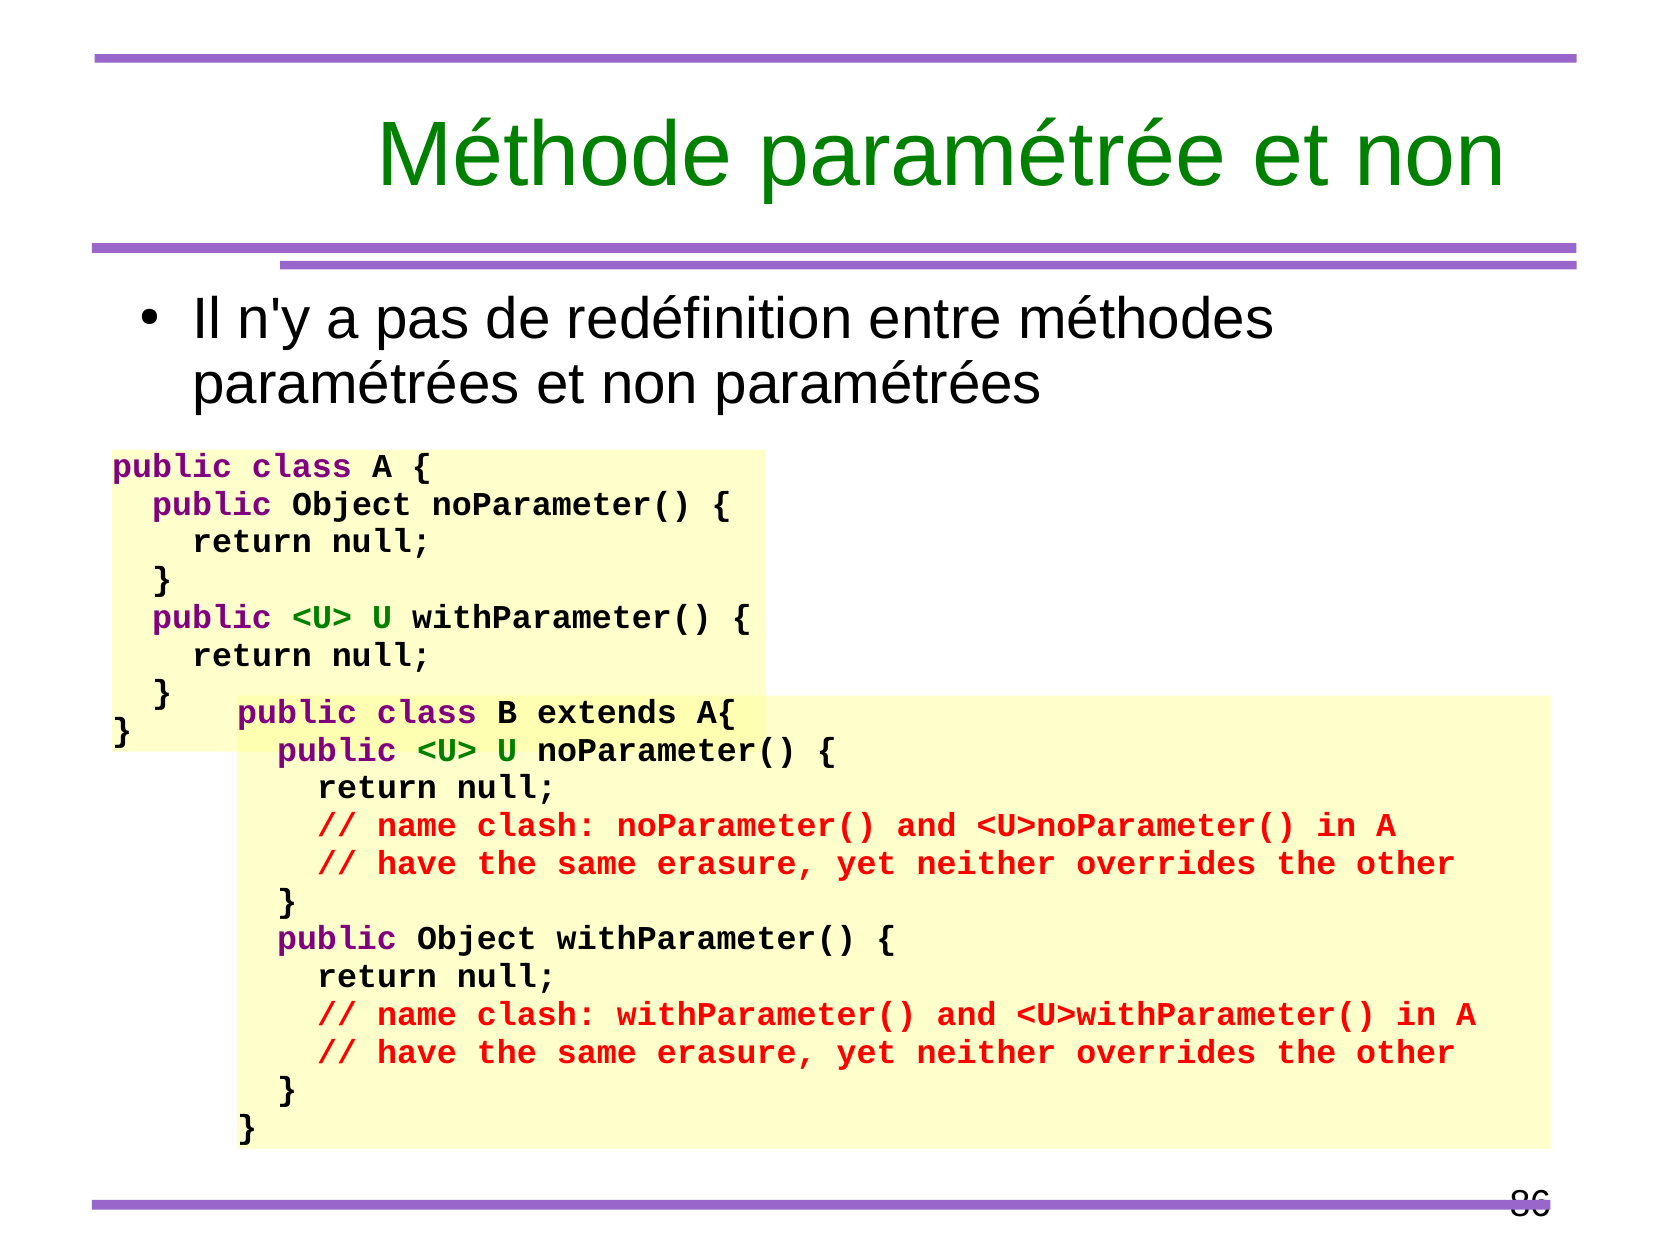

# Méthode paramétrée et non
Il n'y a pas de redéfinition entre méthodes paramétrées et non paramétrées
public class A {
 public Object noParameter() {
 return null;
 }
 public <U> U withParameter() {
 return null;
 }
}
public class B extends A{
 public <U> U noParameter() {
 return null;
 // name clash: noParameter() and <U>noParameter() in A
 // have the same erasure, yet neither overrides the other
 }
 public Object withParameter() {
 return null;
 // name clash: withParameter() and <U>withParameter() in A
 // have the same erasure, yet neither overrides the other
 }
}